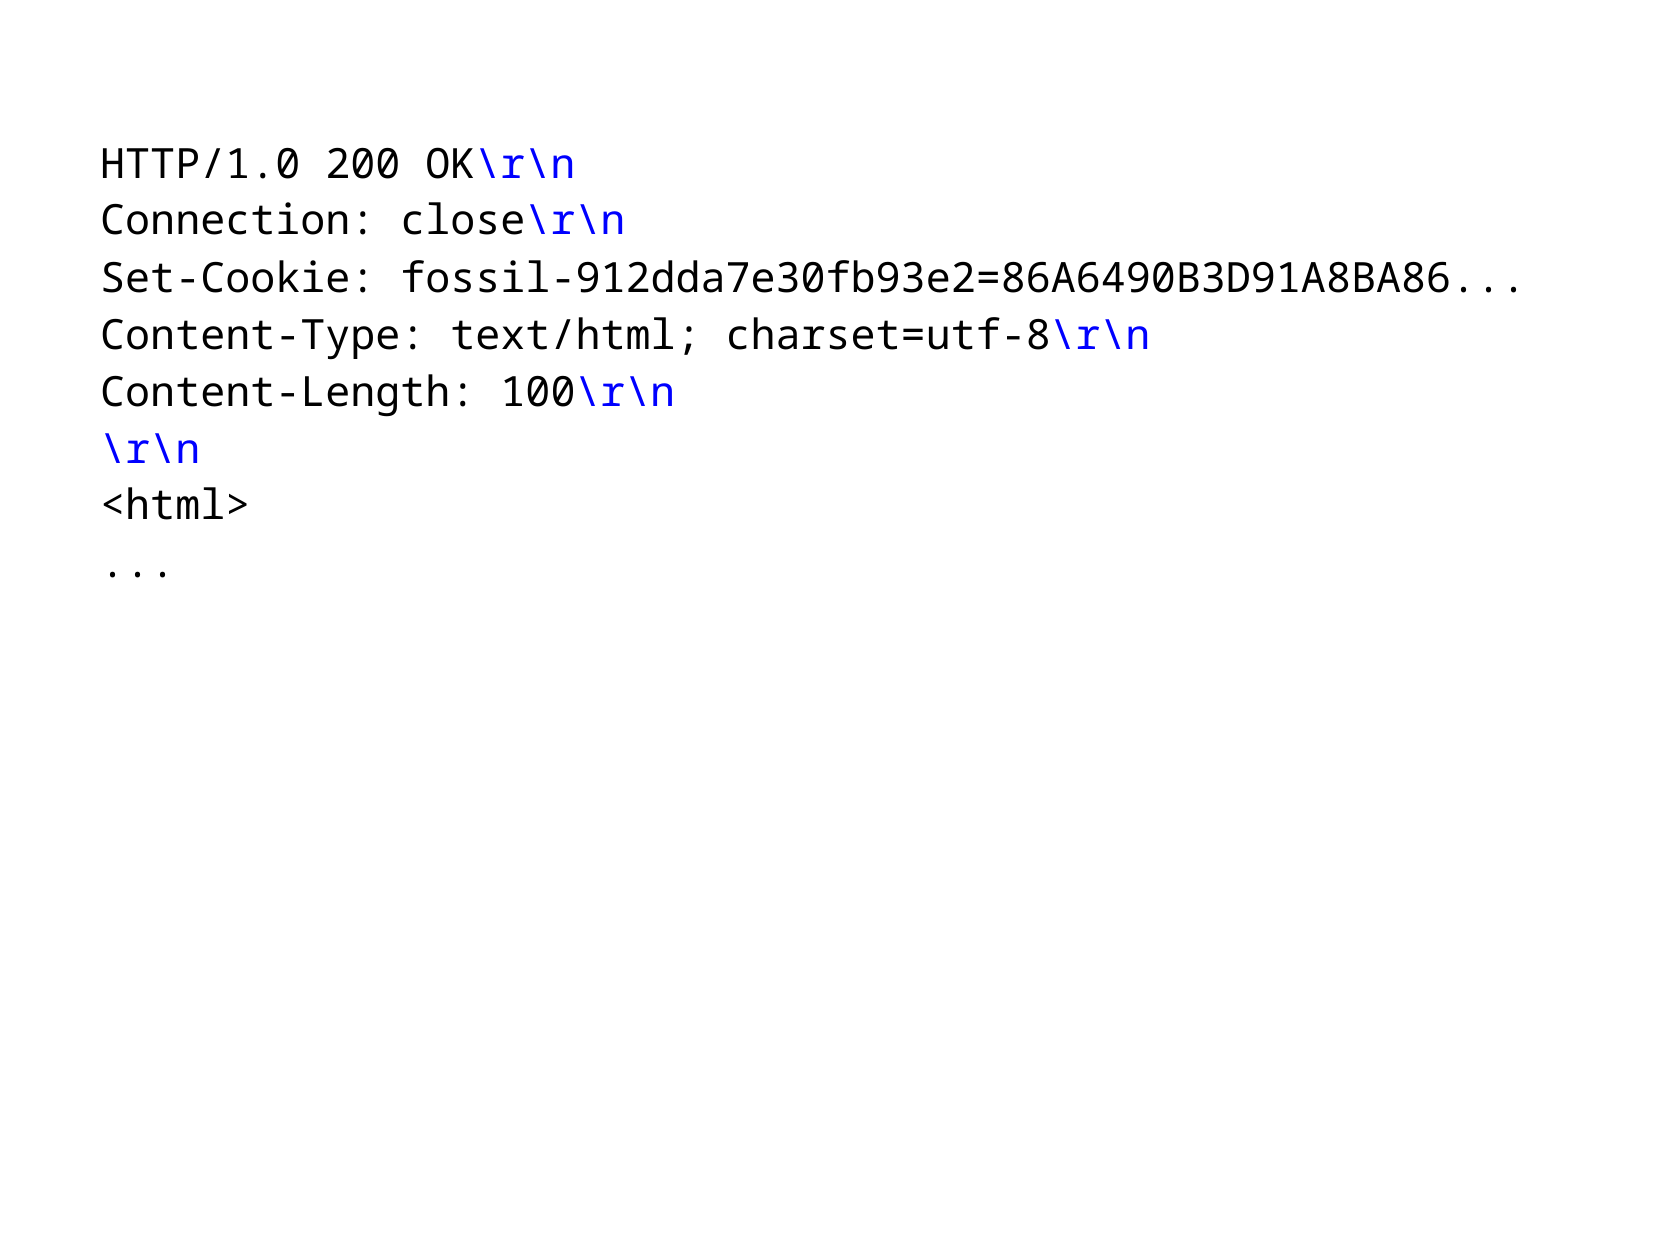

HTTP/1.0 200 OK\r\n
Connection: close\r\n
Set-Cookie: fossil-912dda7e30fb93e2=86A6490B3D91A8BA86...
Content-Type: text/html; charset=utf-8\r\n
Content-Length: 100\r\n
\r\n
<html>
...